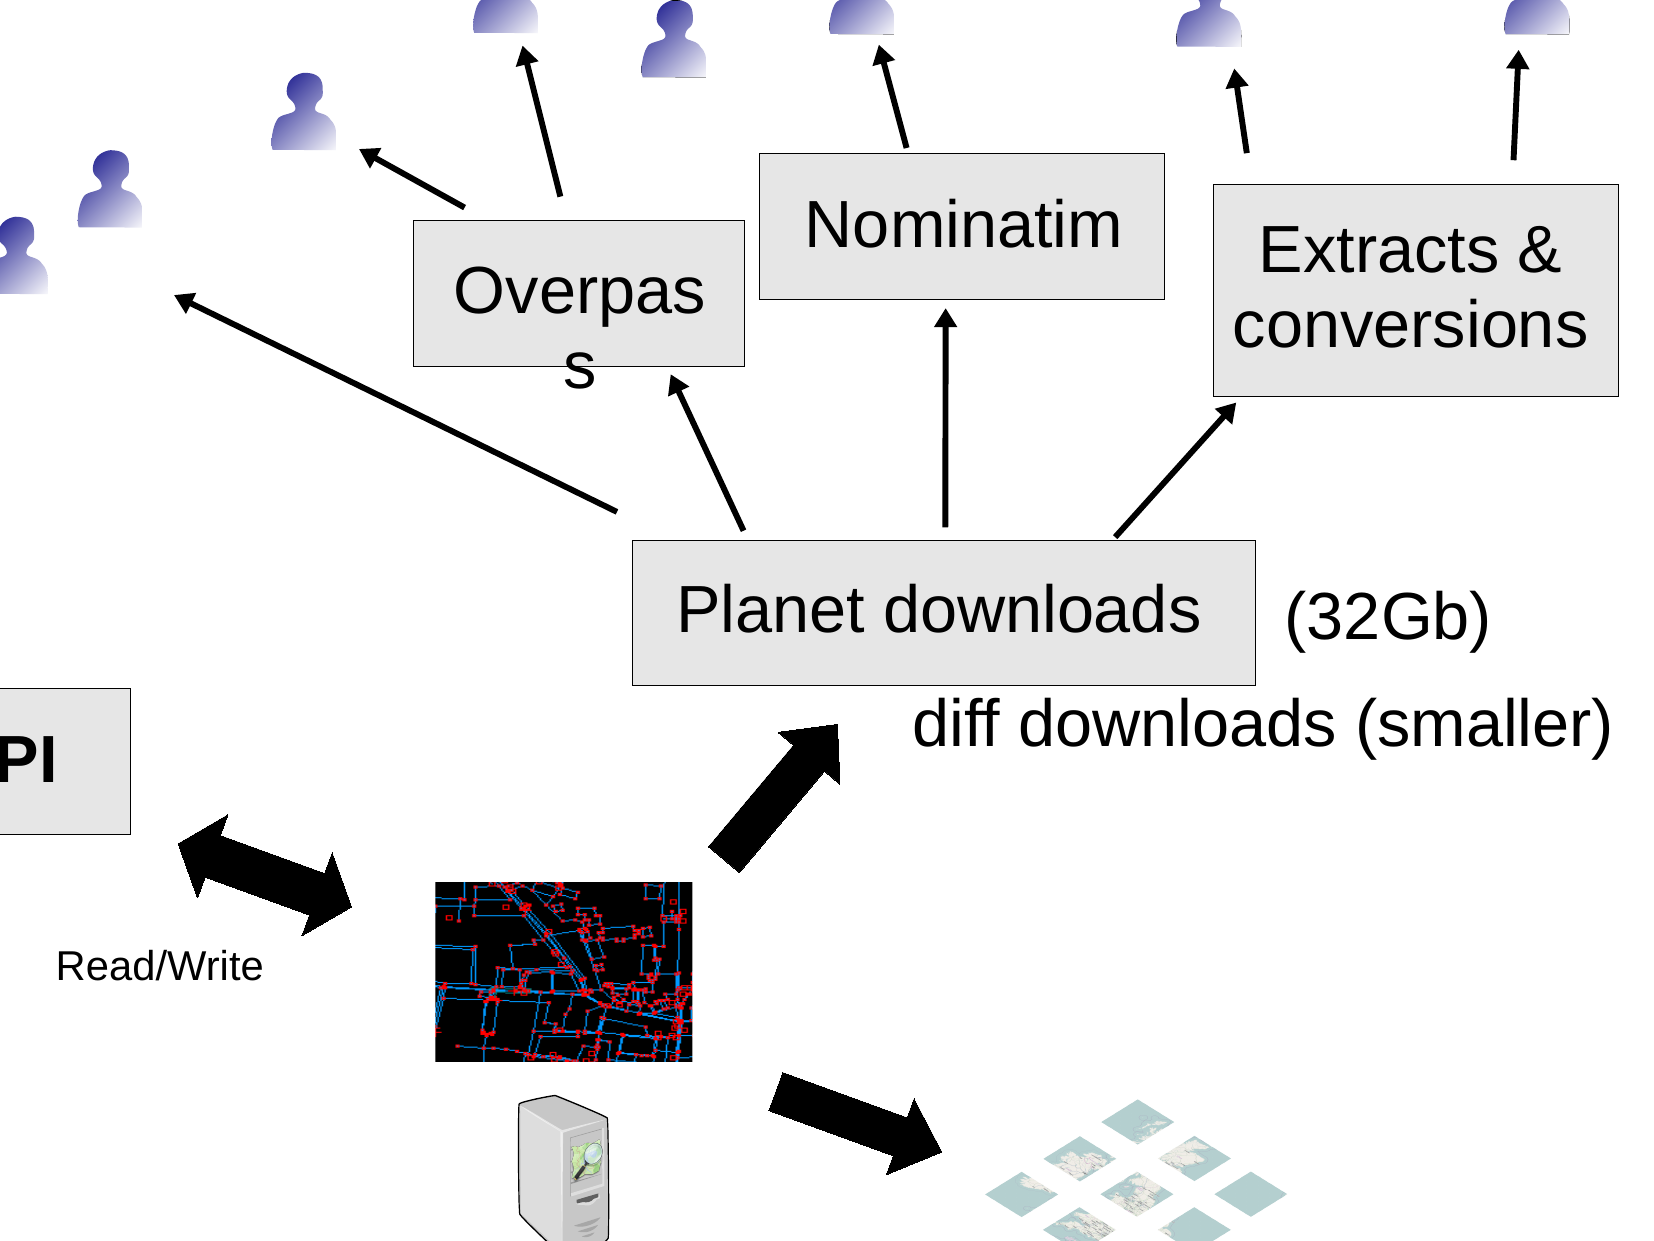

Nominatim
Extracts & conversions
Overpass
Planet downloads
(32Gb)
diff downloads (smaller)
API
Read/Write
# OSM Data